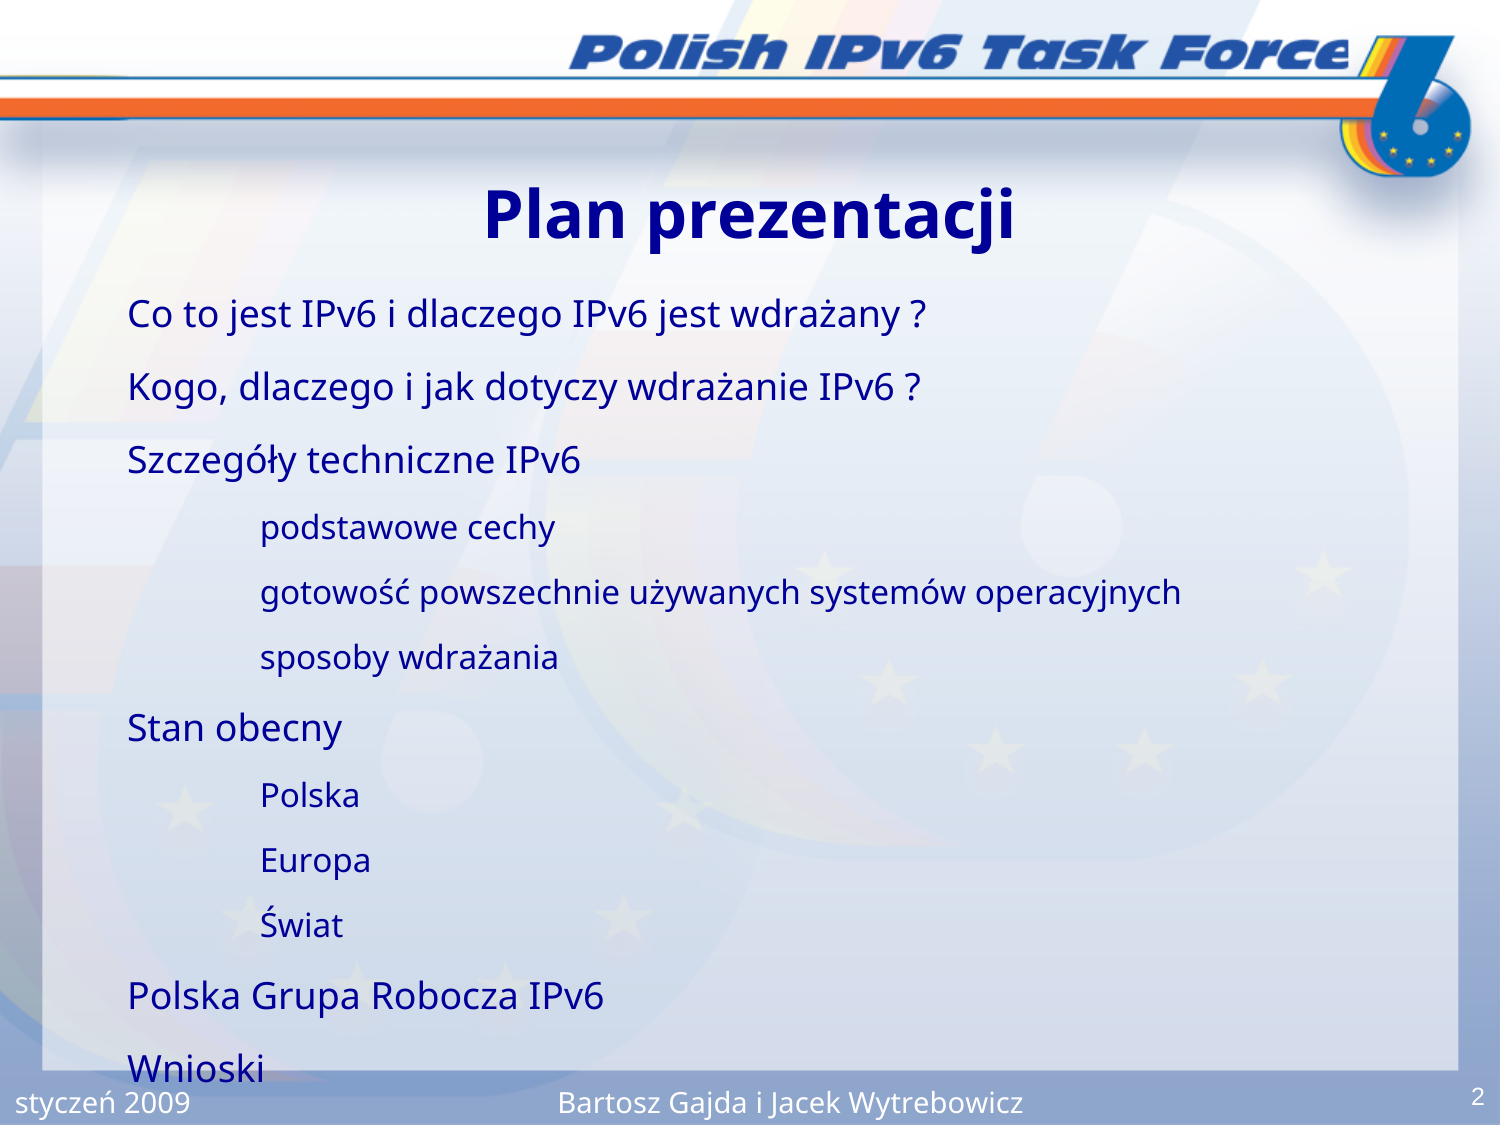

# Plan prezentacji
Co to jest IPv6 i dlaczego IPv6 jest wdrażany ?
Kogo, dlaczego i jak dotyczy wdrażanie IPv6 ?
Szczegóły techniczne IPv6
podstawowe cechy
gotowość powszechnie używanych systemów operacyjnych
sposoby wdrażania
Stan obecny
Polska
Europa
Świat
Polska Grupa Robocza IPv6
Wnioski
styczeń 2009
Bartosz Gajda i Jacek Wytrebowicz
2